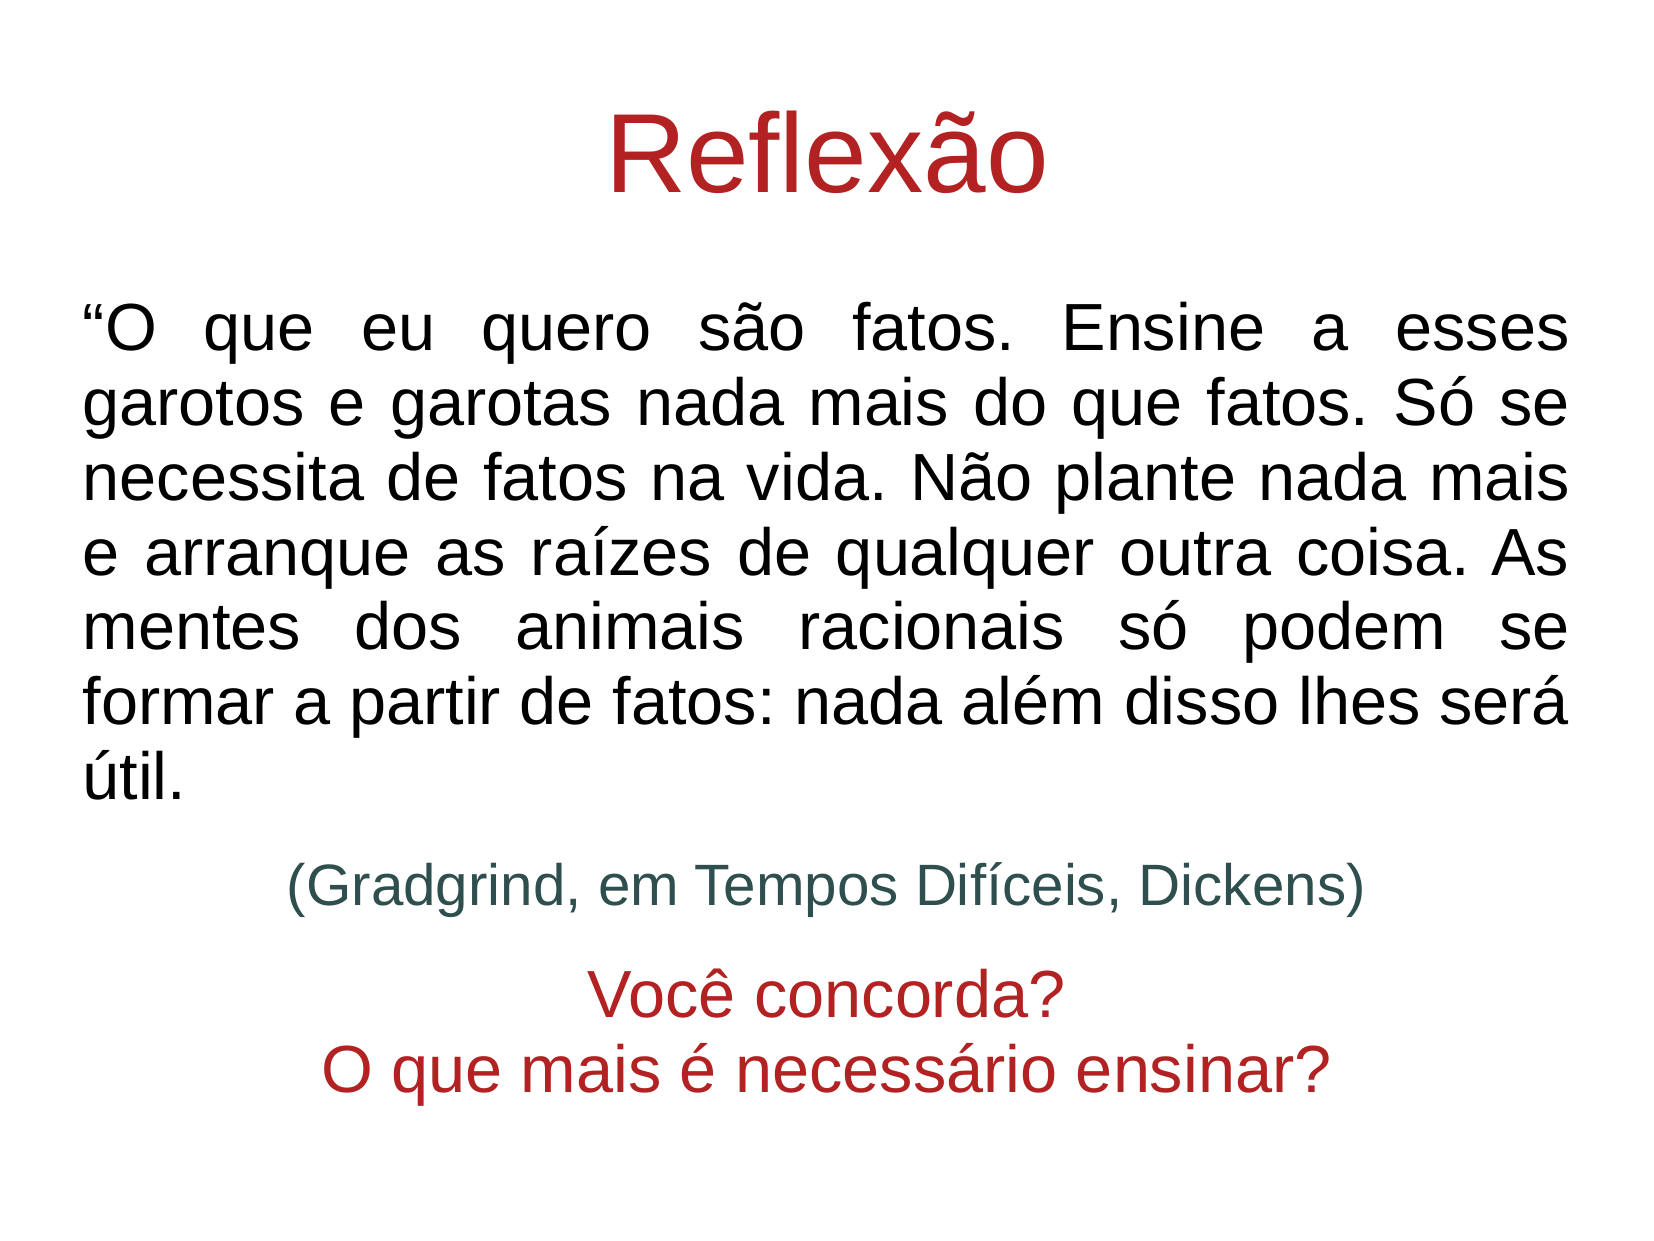

# Reflexão
“O que eu quero são fatos. Ensine a esses garotos e garotas nada mais do que fatos. Só se necessita de fatos na vida. Não plante nada mais e arranque as raízes de qualquer outra coisa. As mentes dos animais racionais só podem se formar a partir de fatos: nada além disso lhes será útil.
(Gradgrind, em Tempos Difíceis, Dickens)
Você concorda?
O que mais é necessário ensinar?